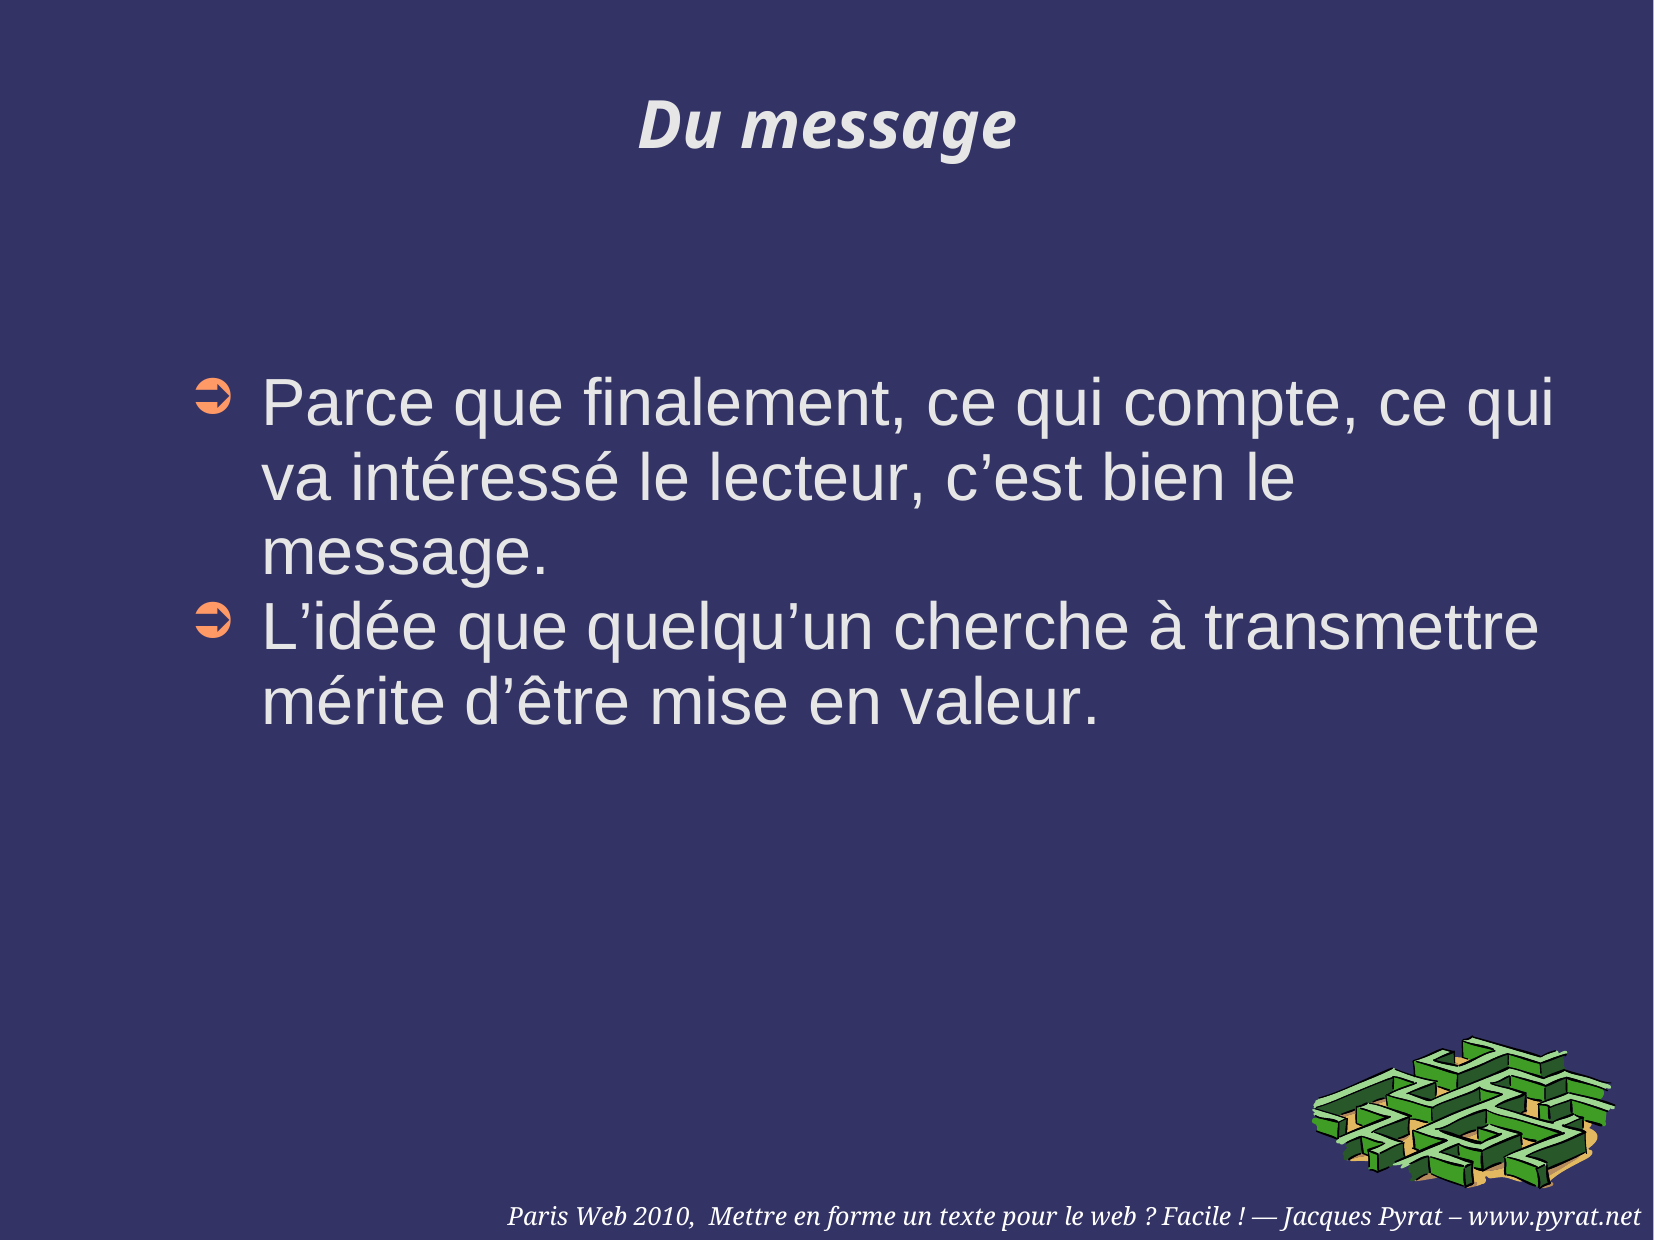

# Du message
Parce que finalement, ce qui compte, ce qui va intéressé le lecteur, c’est bien le message.
L’idée que quelqu’un cherche à transmettre mérite d’être mise en valeur.